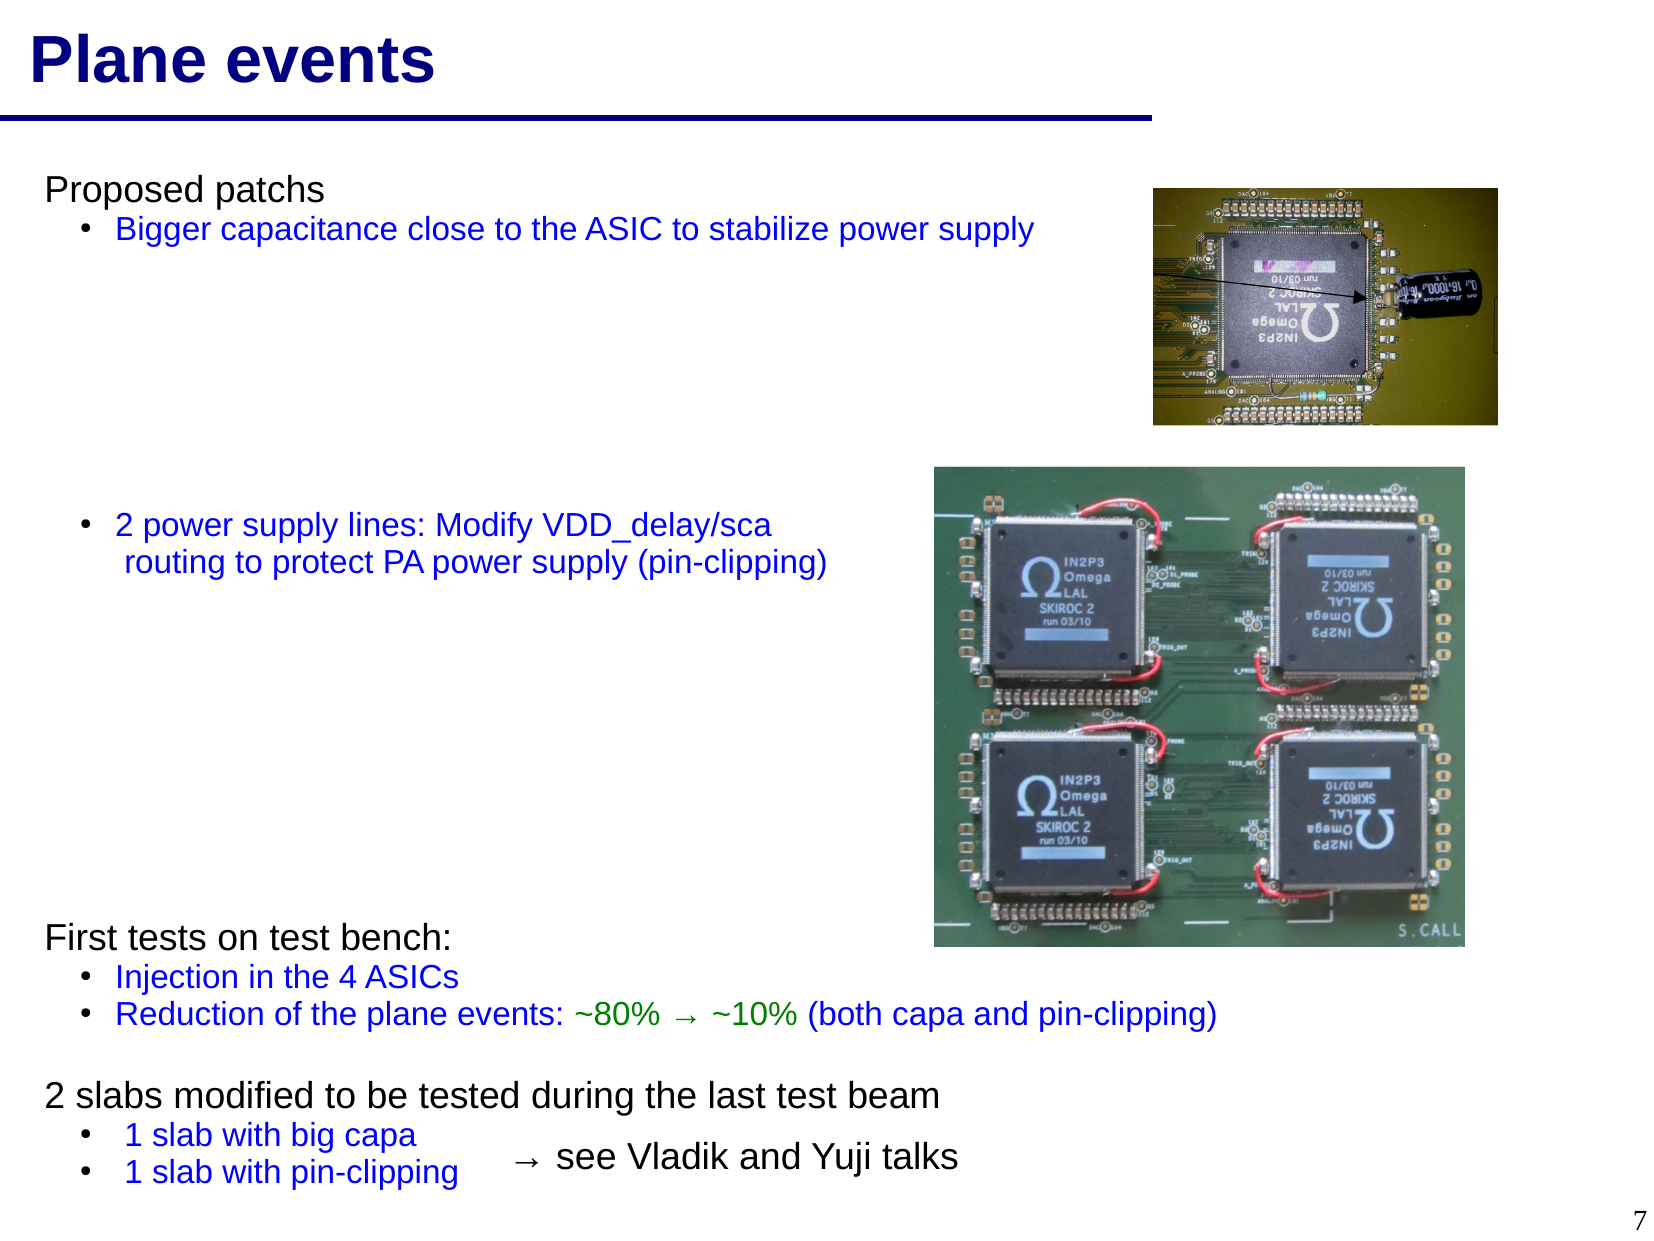

# Plane events
Proposed patchs
Bigger capacitance close to the ASIC to stabilize power supply
2 power supply lines: Modify VDD_delay/sca
 routing to protect PA power supply (pin-clipping)
First tests on test bench:
Injection in the 4 ASICs
Reduction of the plane events: ~80% → ~10% (both capa and pin-clipping)
2 slabs modified to be tested during the last test beam
 1 slab with big capa
 1 slab with pin-clipping
→ see Vladik and Yuji talks
7